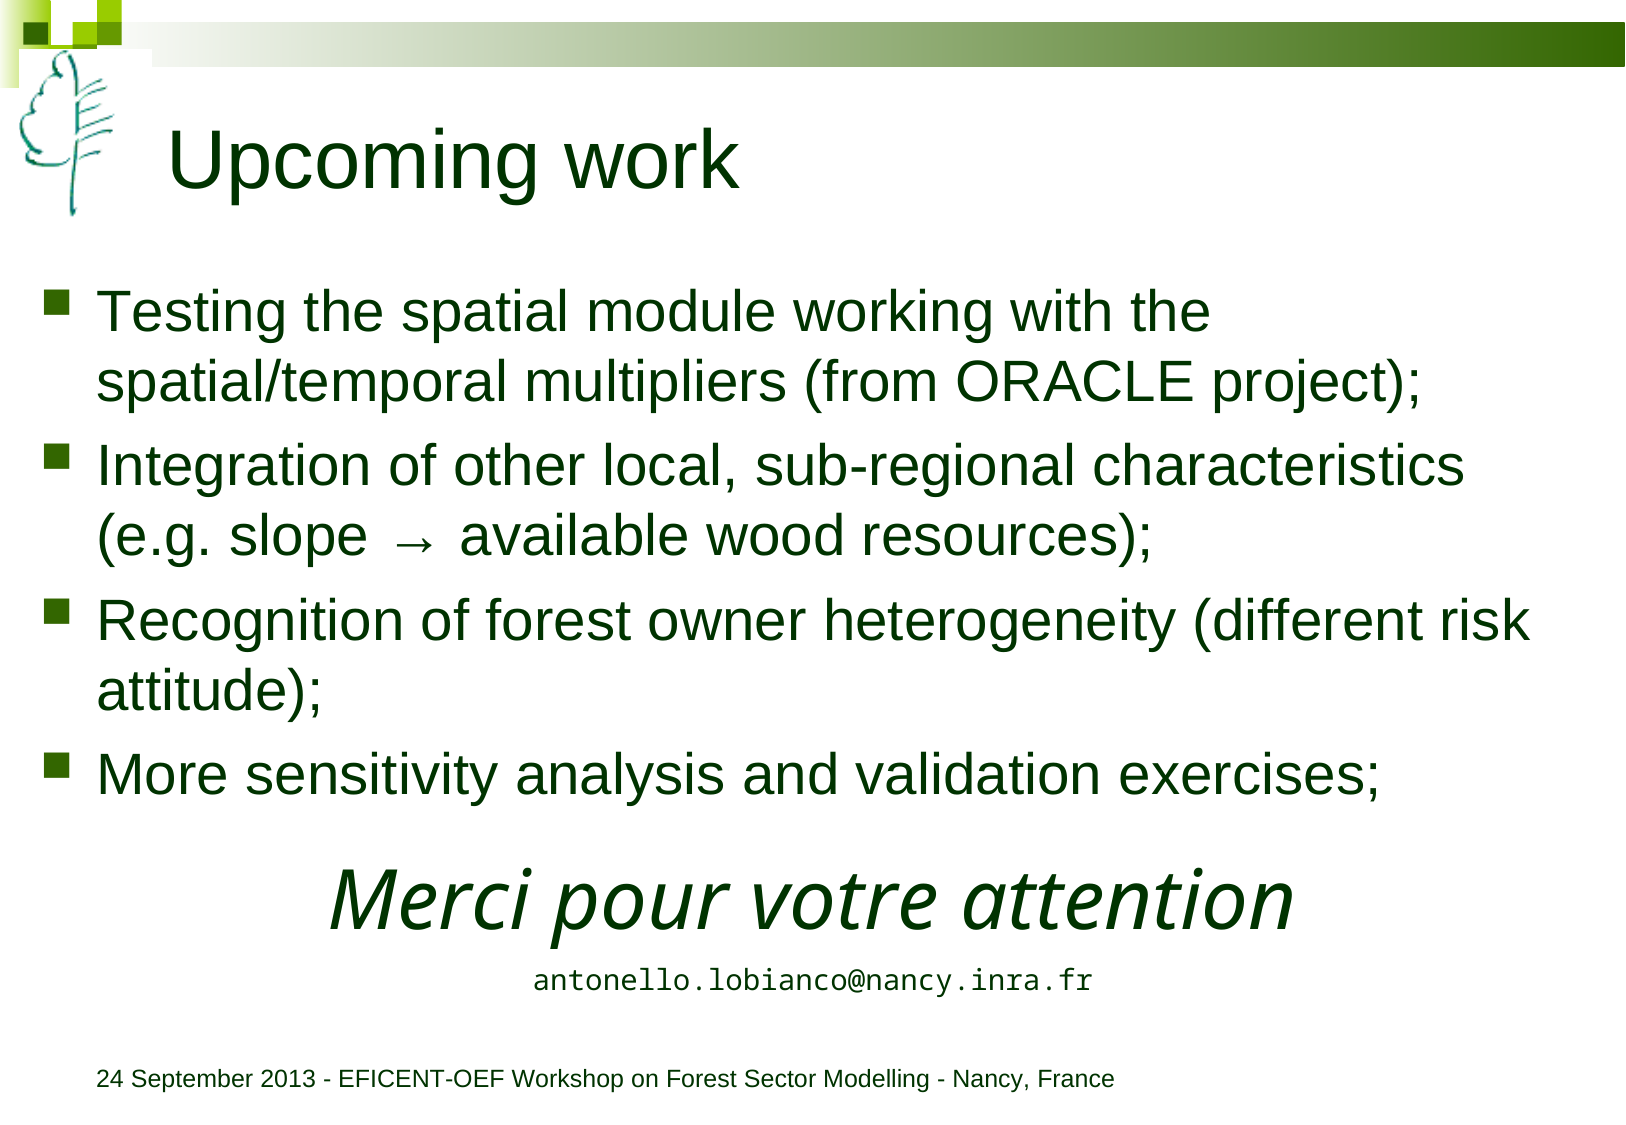

# Upcoming work
Testing the spatial module working with the spatial/temporal multipliers (from ORACLE project);
Integration of other local, sub-regional characteristics (e.g. slope → available wood resources);
Recognition of forest owner heterogeneity (different risk attitude);
More sensitivity analysis and validation exercises;
Merci pour votre attention
antonello.lobianco@nancy.inra.fr